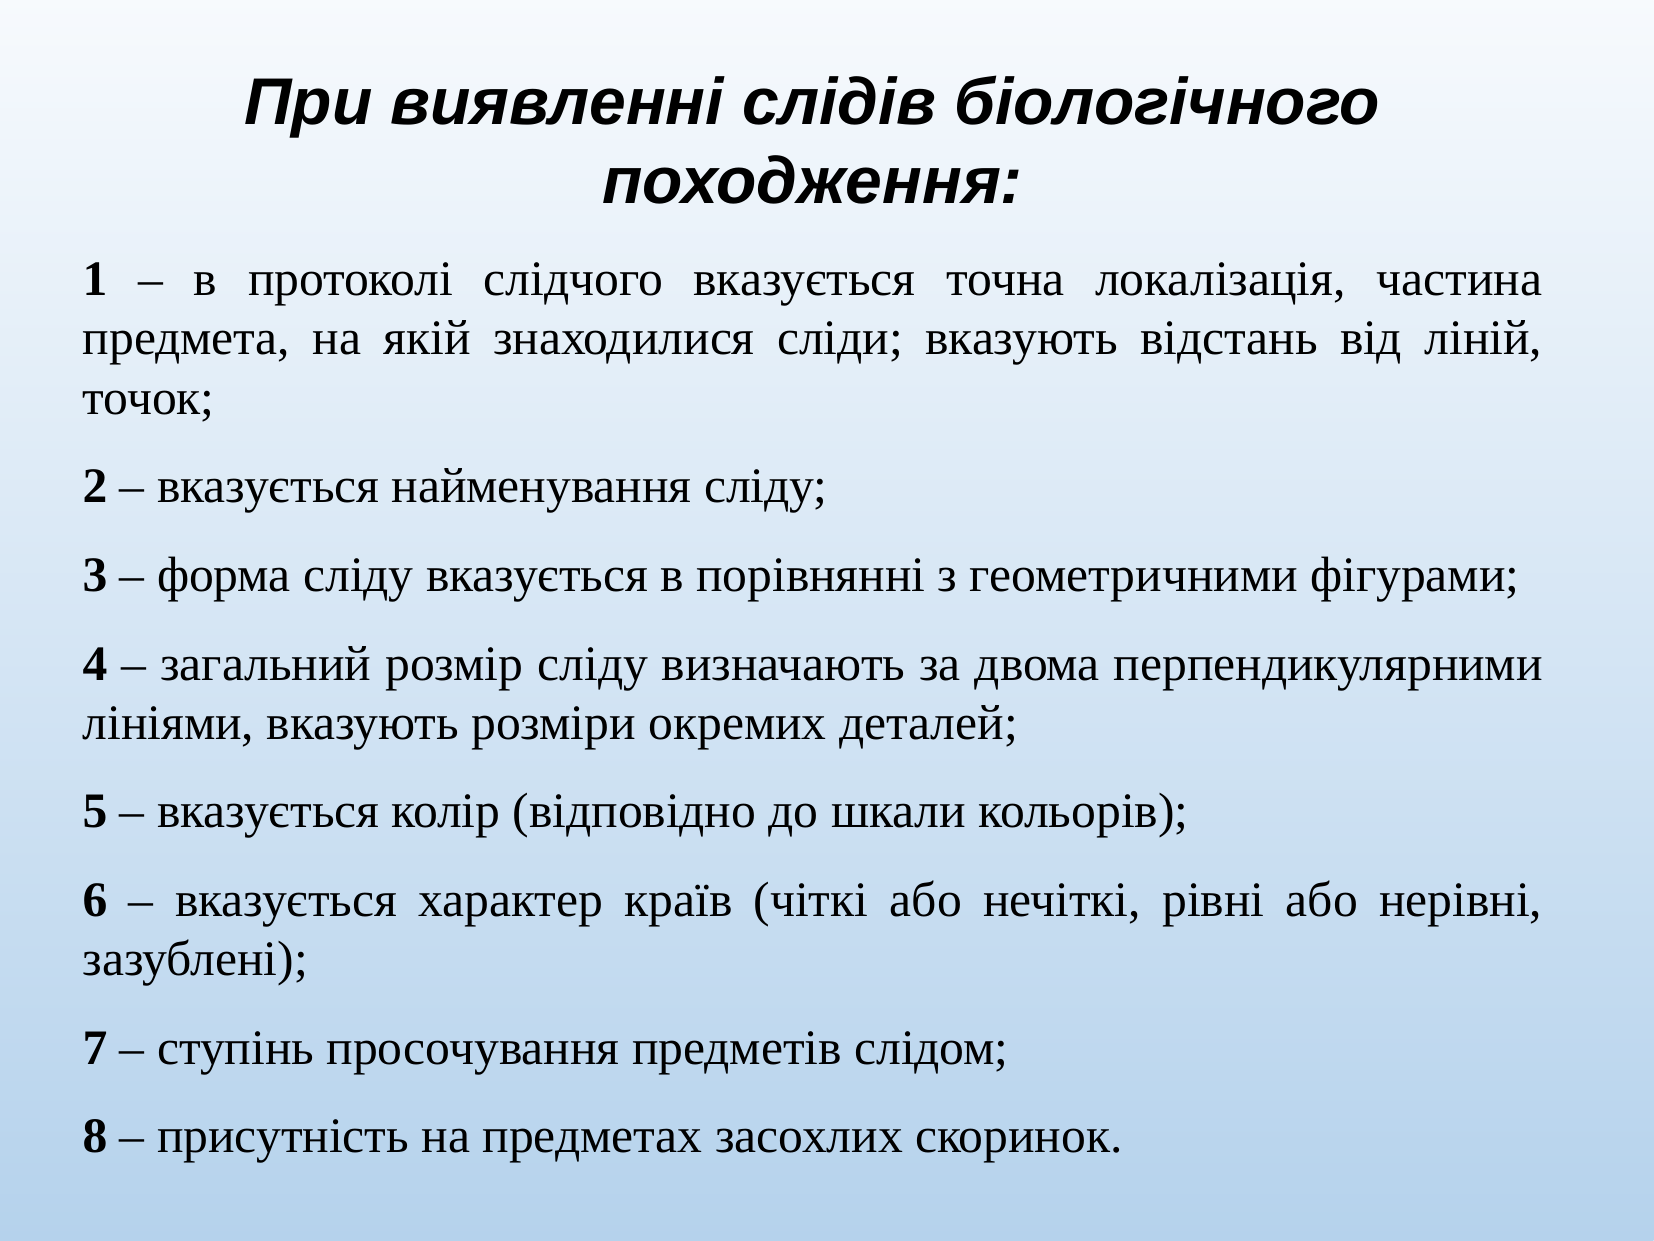

# При виявленні слідів біологічного походження:
1 – в протоколі слідчого вказується точна локалізація, частина предмета, на якій знаходилися сліди; вказують відстань від ліній, точок;
2 – вказується найменування сліду;
3 – форма сліду вказується в порівнянні з геометричними фігурами;
4 – загальний розмір сліду визначають за двома перпендикулярними лініями, вказують розміри окремих деталей;
5 – вказується колір (відповідно до шкали кольорів);
6 – вказується характер країв (чіткі або нечіткі, рівні або нерівні, зазублені);
7 – ступінь просочування предметів слідом;
8 – присутність на предметах засохлих скоринок.